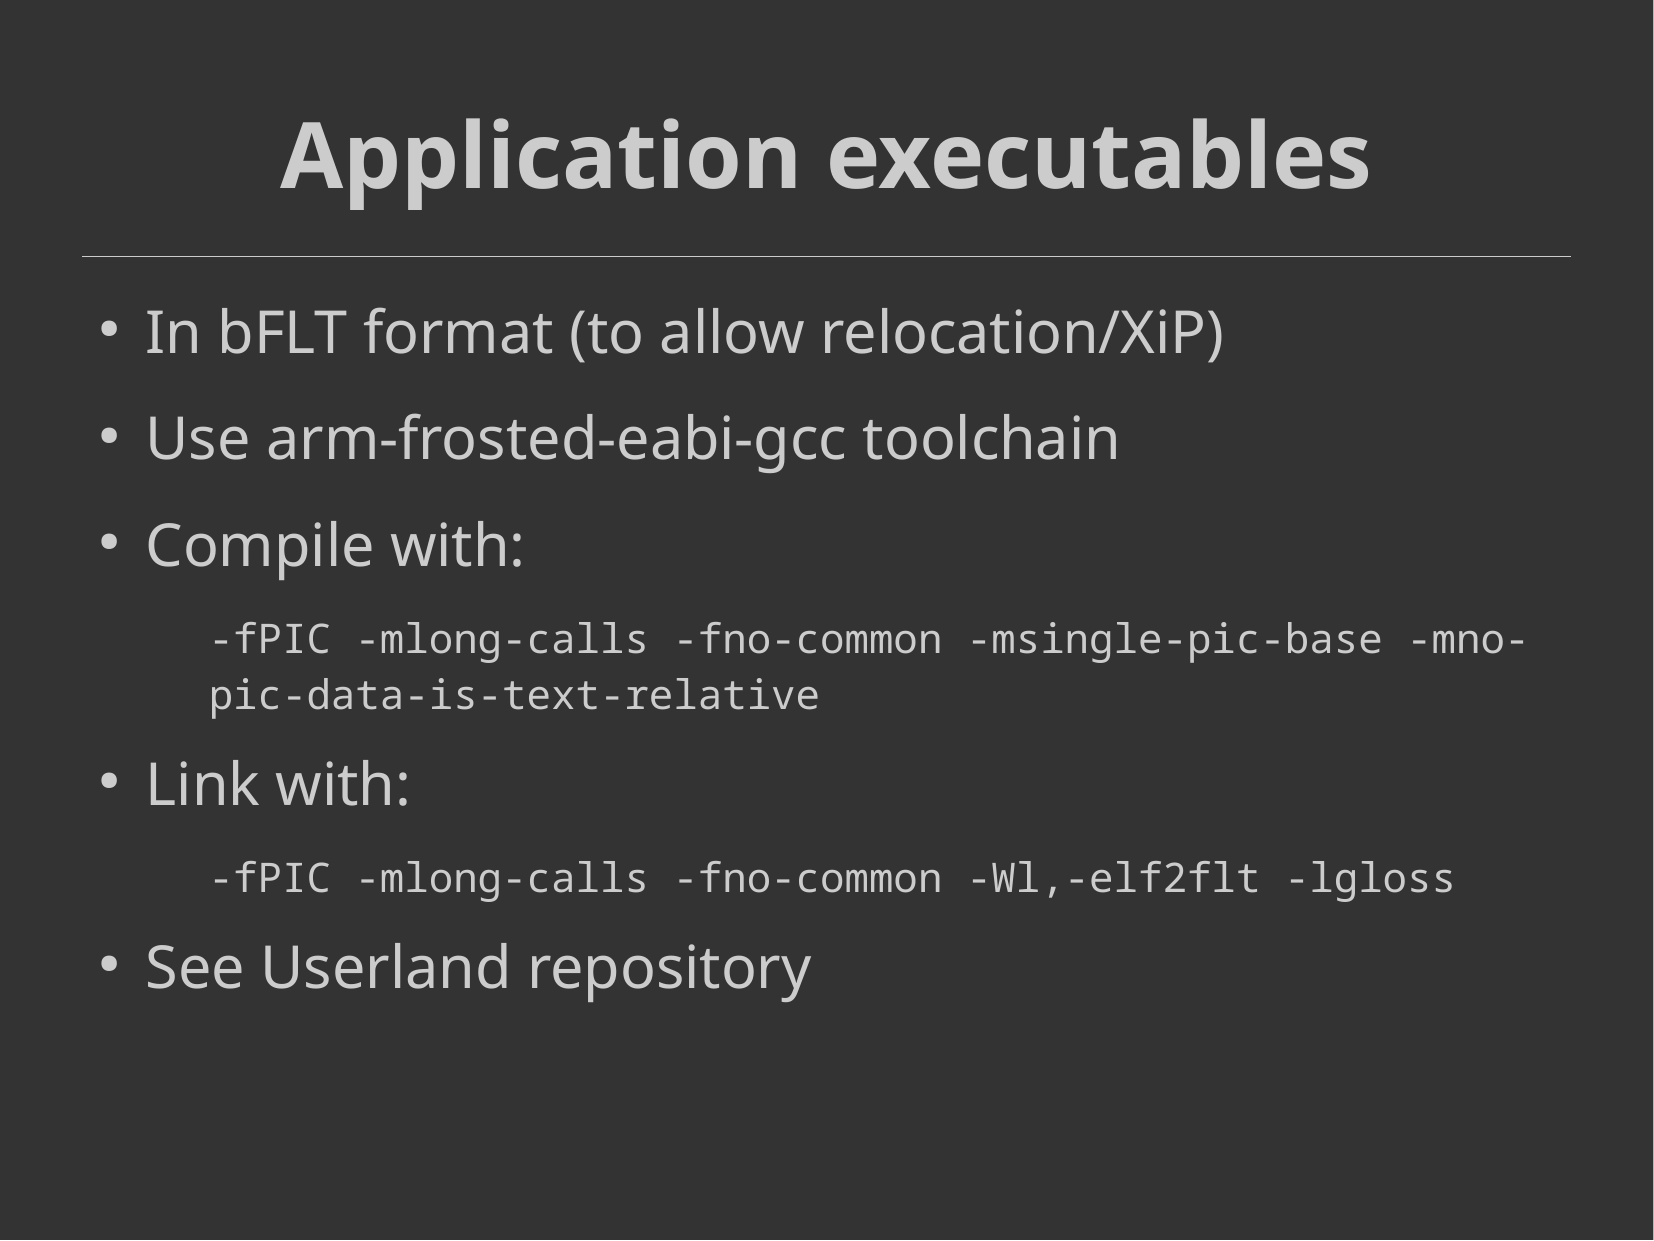

# Application executables
In bFLT format (to allow relocation/XiP)
Use arm-frosted-eabi-gcc toolchain
Compile with:
-fPIC -mlong-calls -fno-common -msingle-pic-base -mno-pic-data-is-text-relative
Link with:
-fPIC -mlong-calls -fno-common -Wl,-elf2flt -lgloss
See Userland repository